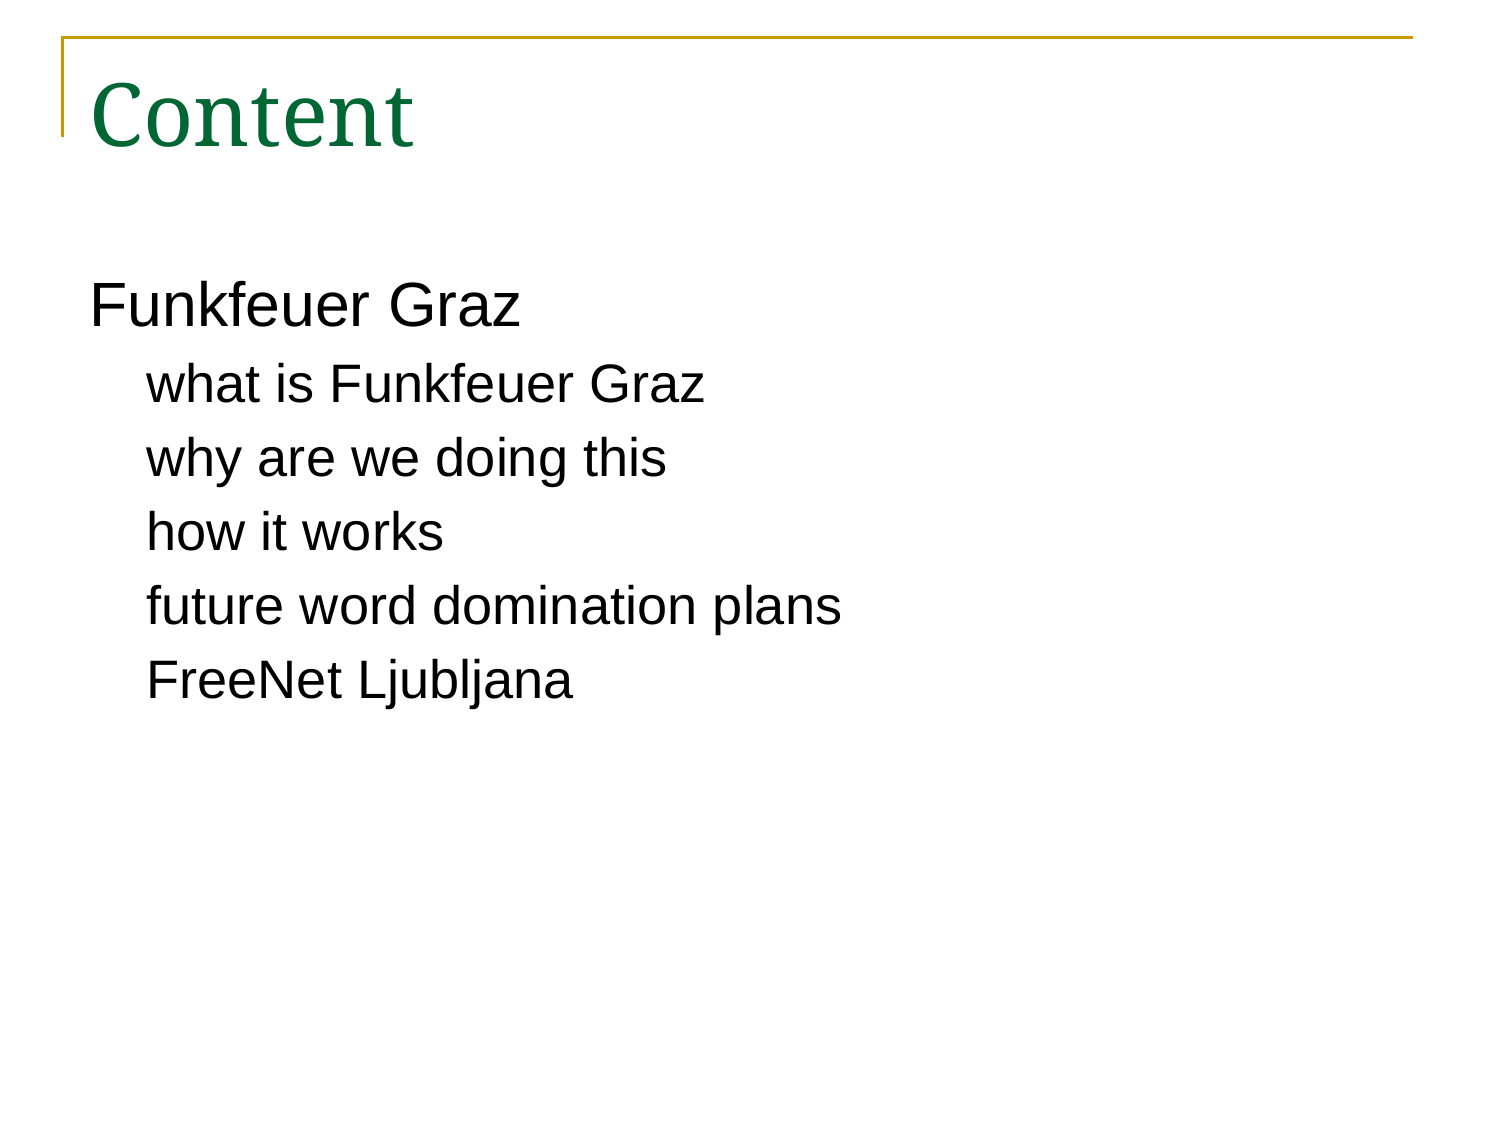

# Content
Funkfeuer Graz
what is Funkfeuer Graz
why are we doing this
how it works
future word domination plans
FreeNet Ljubljana